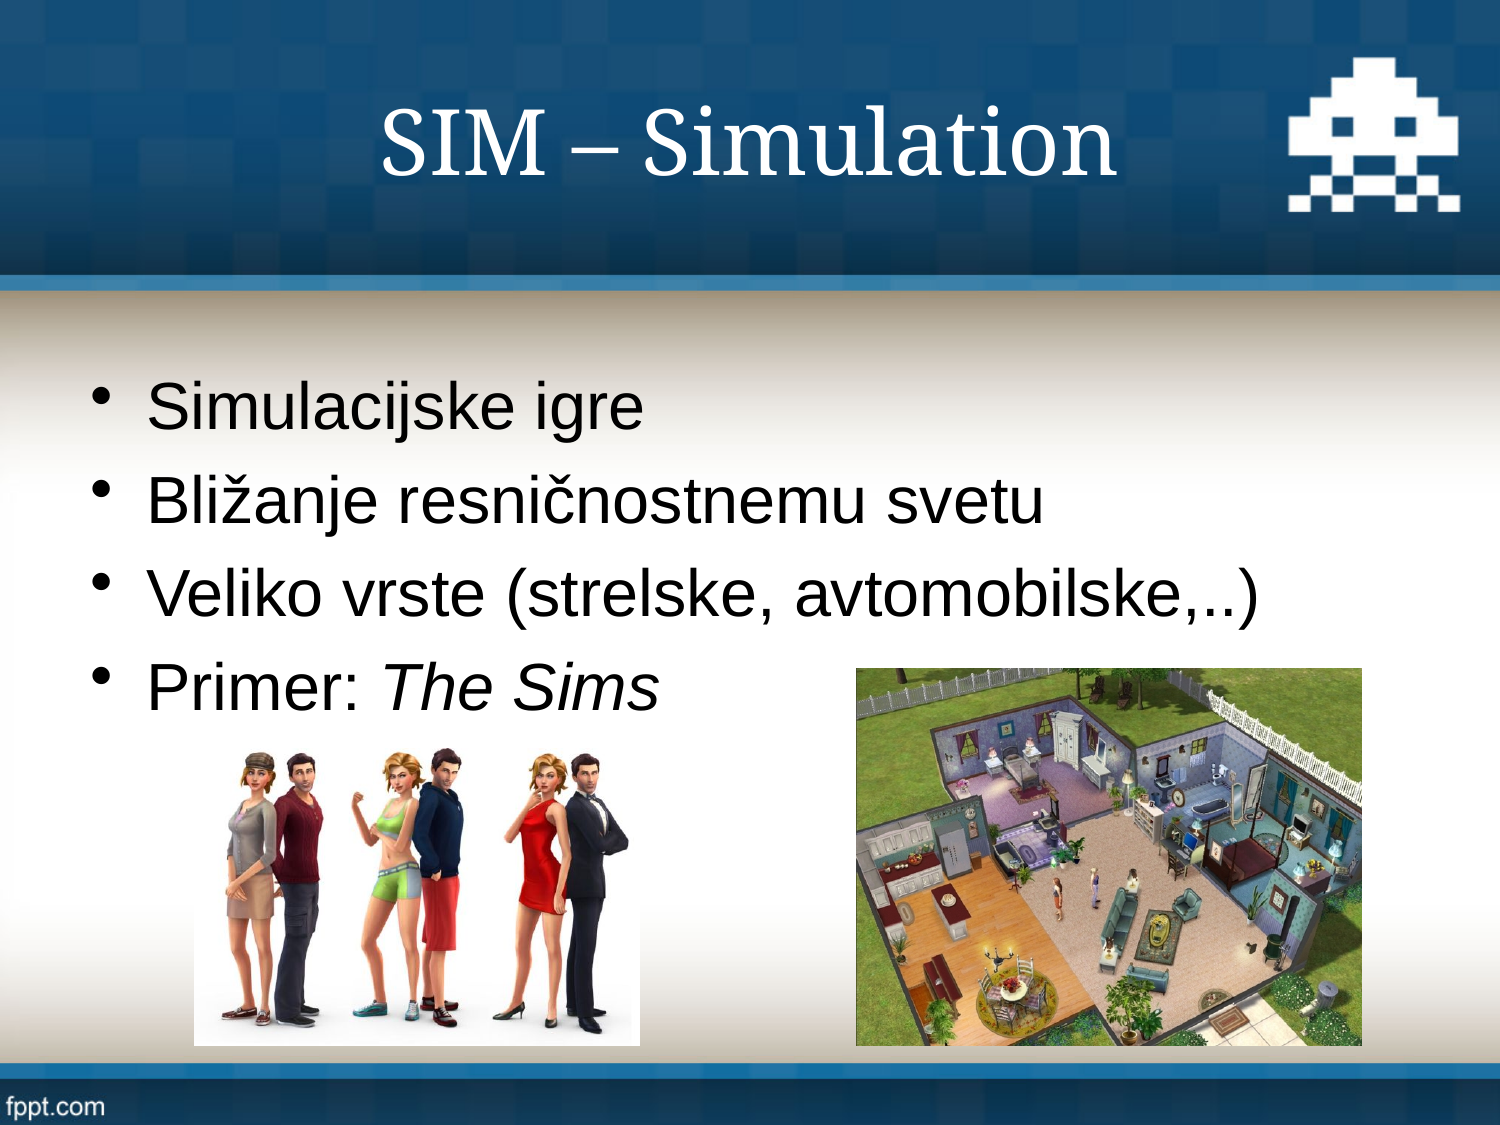

# SIM – Simulation
Simulacijske igre
Bližanje resničnostnemu svetu
Veliko vrste (strelske, avtomobilske,..)
Primer: The Sims